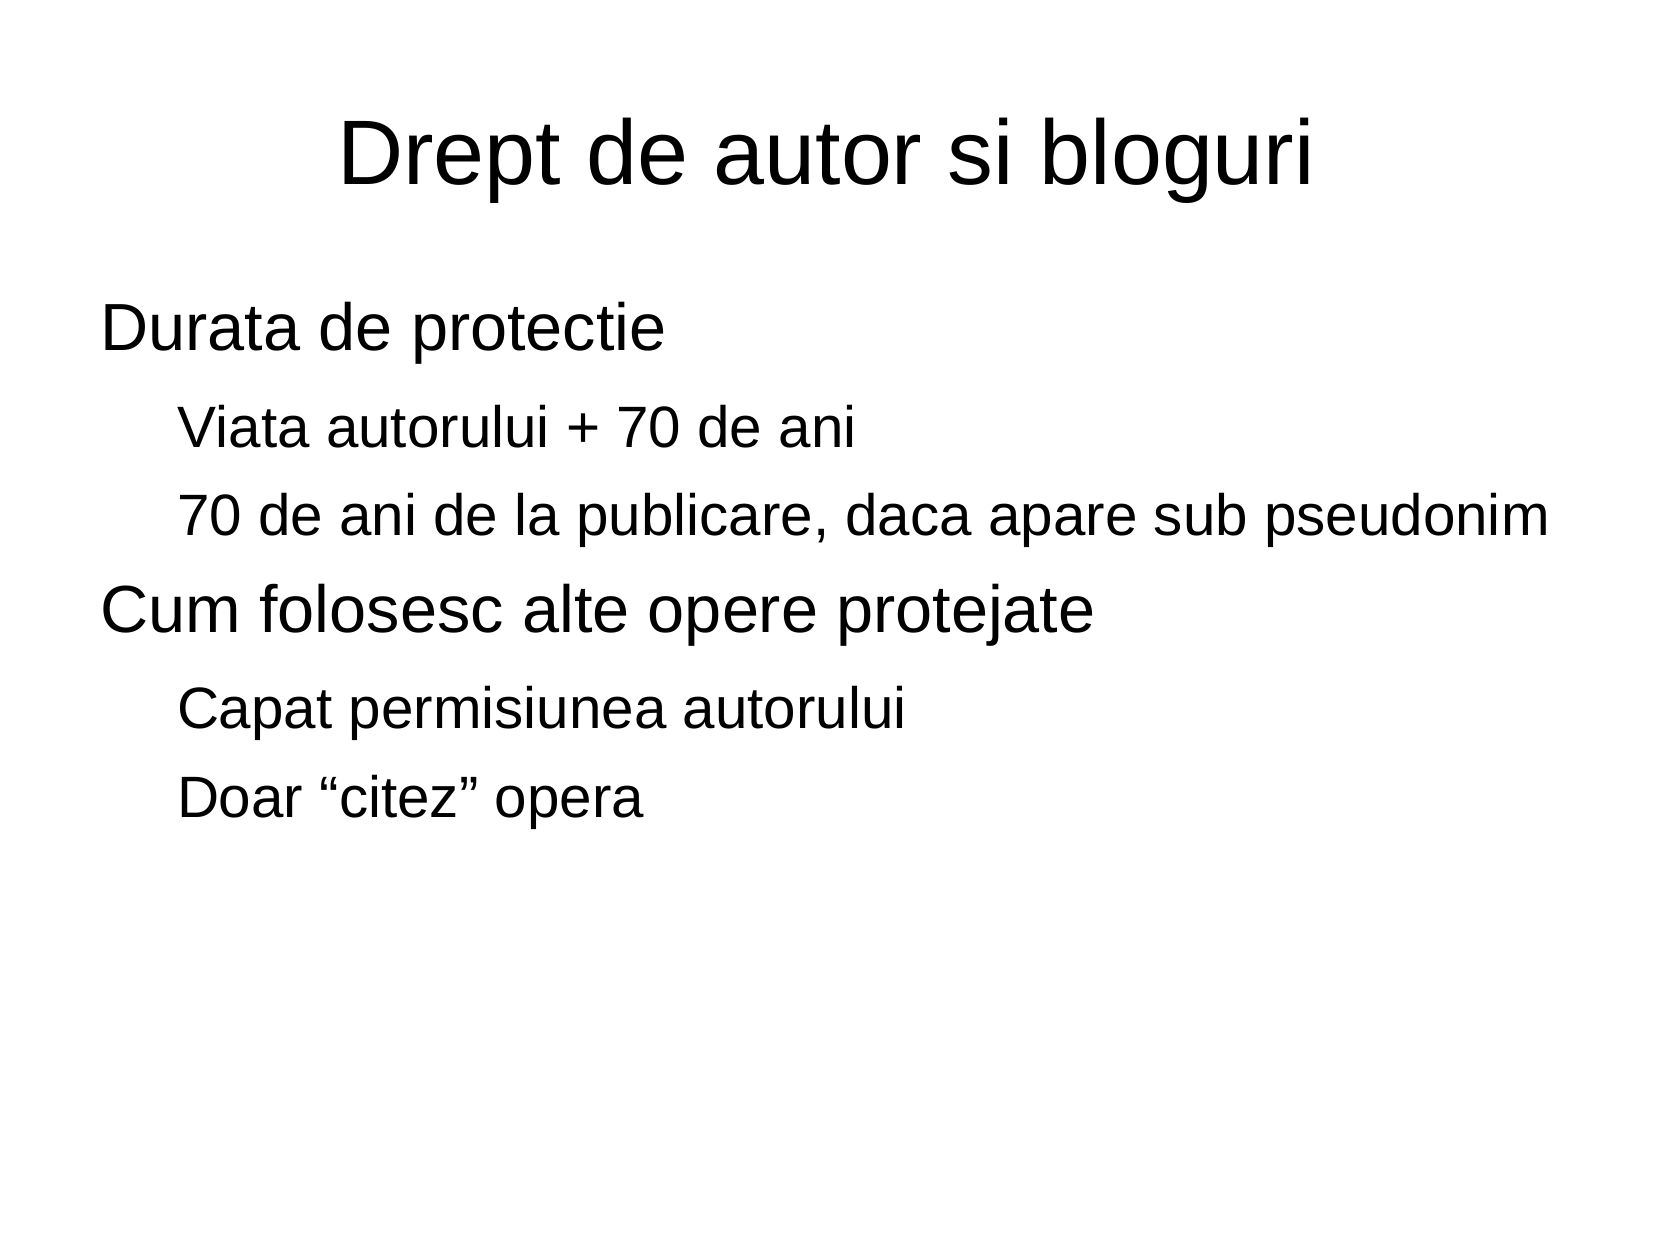

# Drept de autor si bloguri
Durata de protectie
Viata autorului + 70 de ani
70 de ani de la publicare, daca apare sub pseudonim
Cum folosesc alte opere protejate
Capat permisiunea autorului
Doar “citez” opera